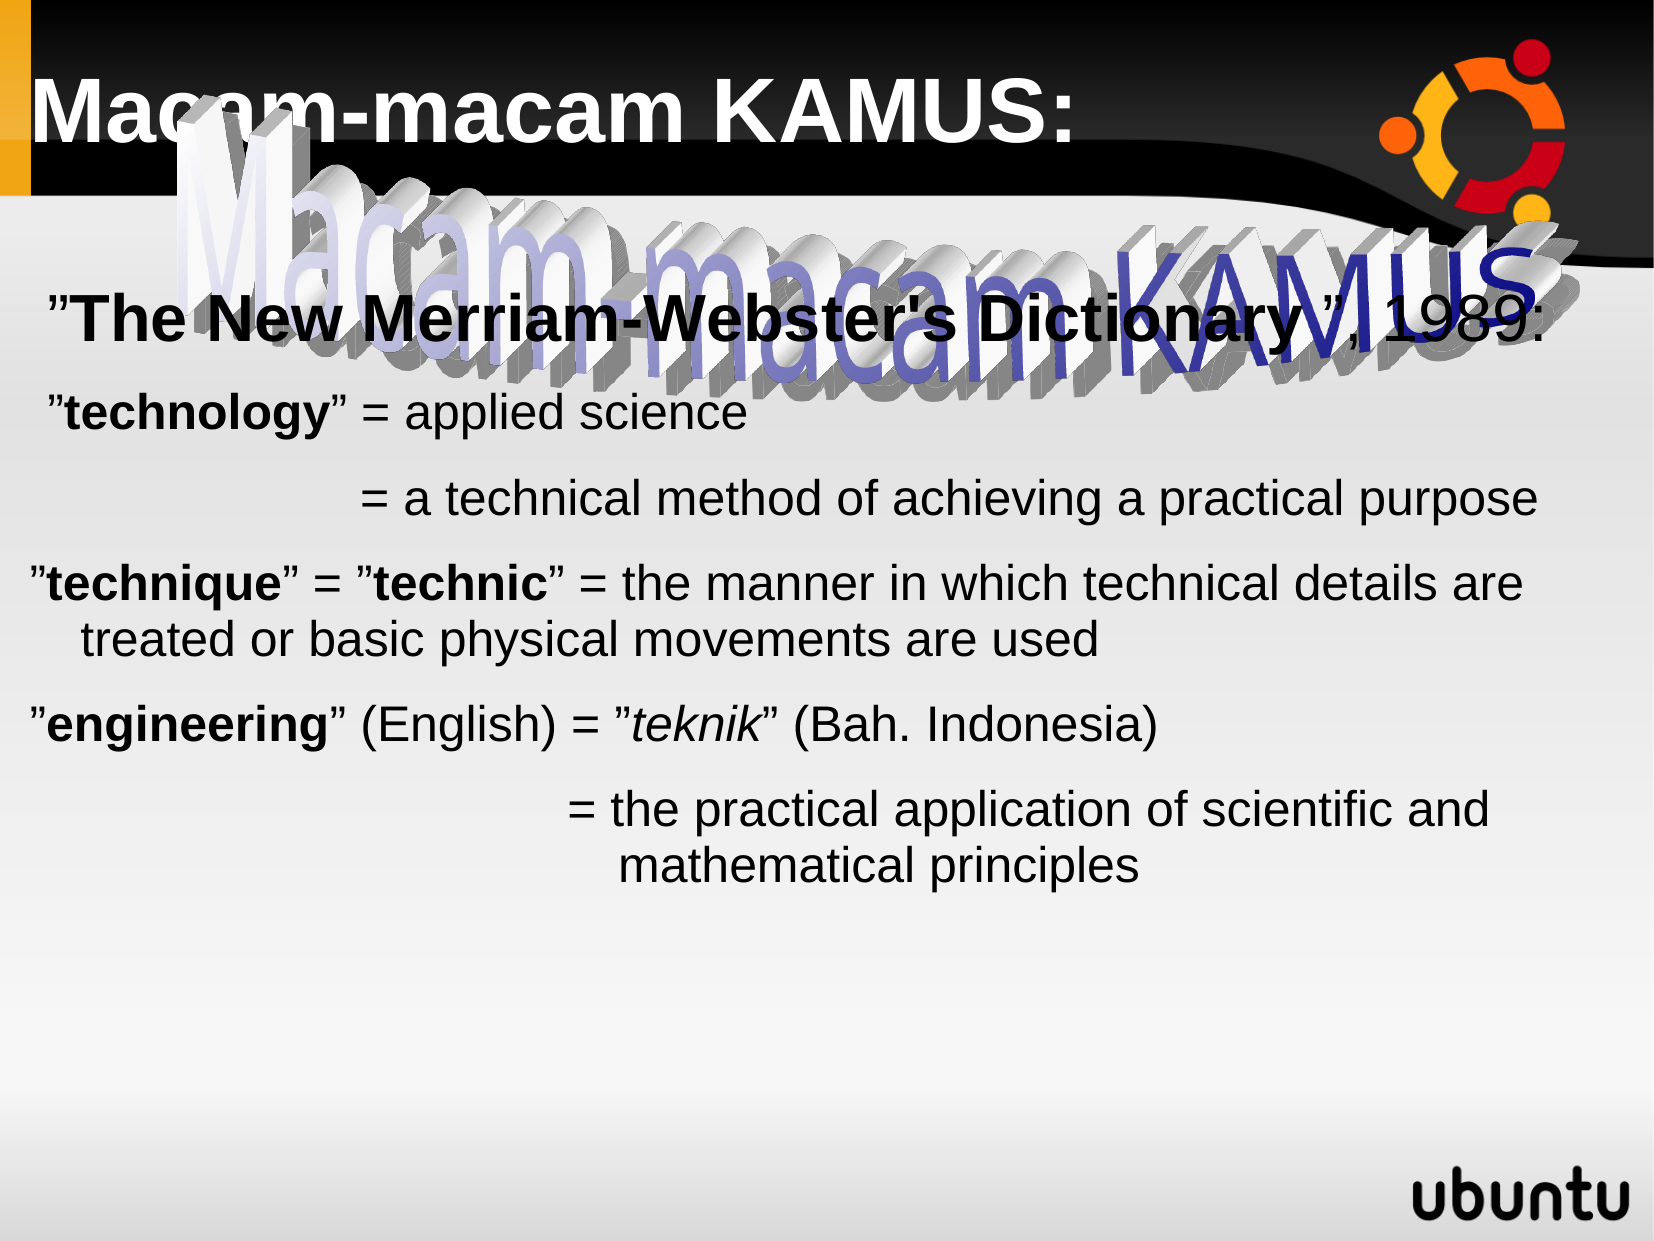

# Macam-macam KAMUS:
Macam-macam KAMUS
”The New Merriam-Webster's Dictionary ”, 1989:
”technology” = applied science
= a technical method of achieving a practical purpose
”technique” = ”technic” = the manner in which technical details are treated or basic physical movements are used
”engineering” (English) = ”teknik” (Bah. Indonesia)
= the practical application of scientific and mathematical principles